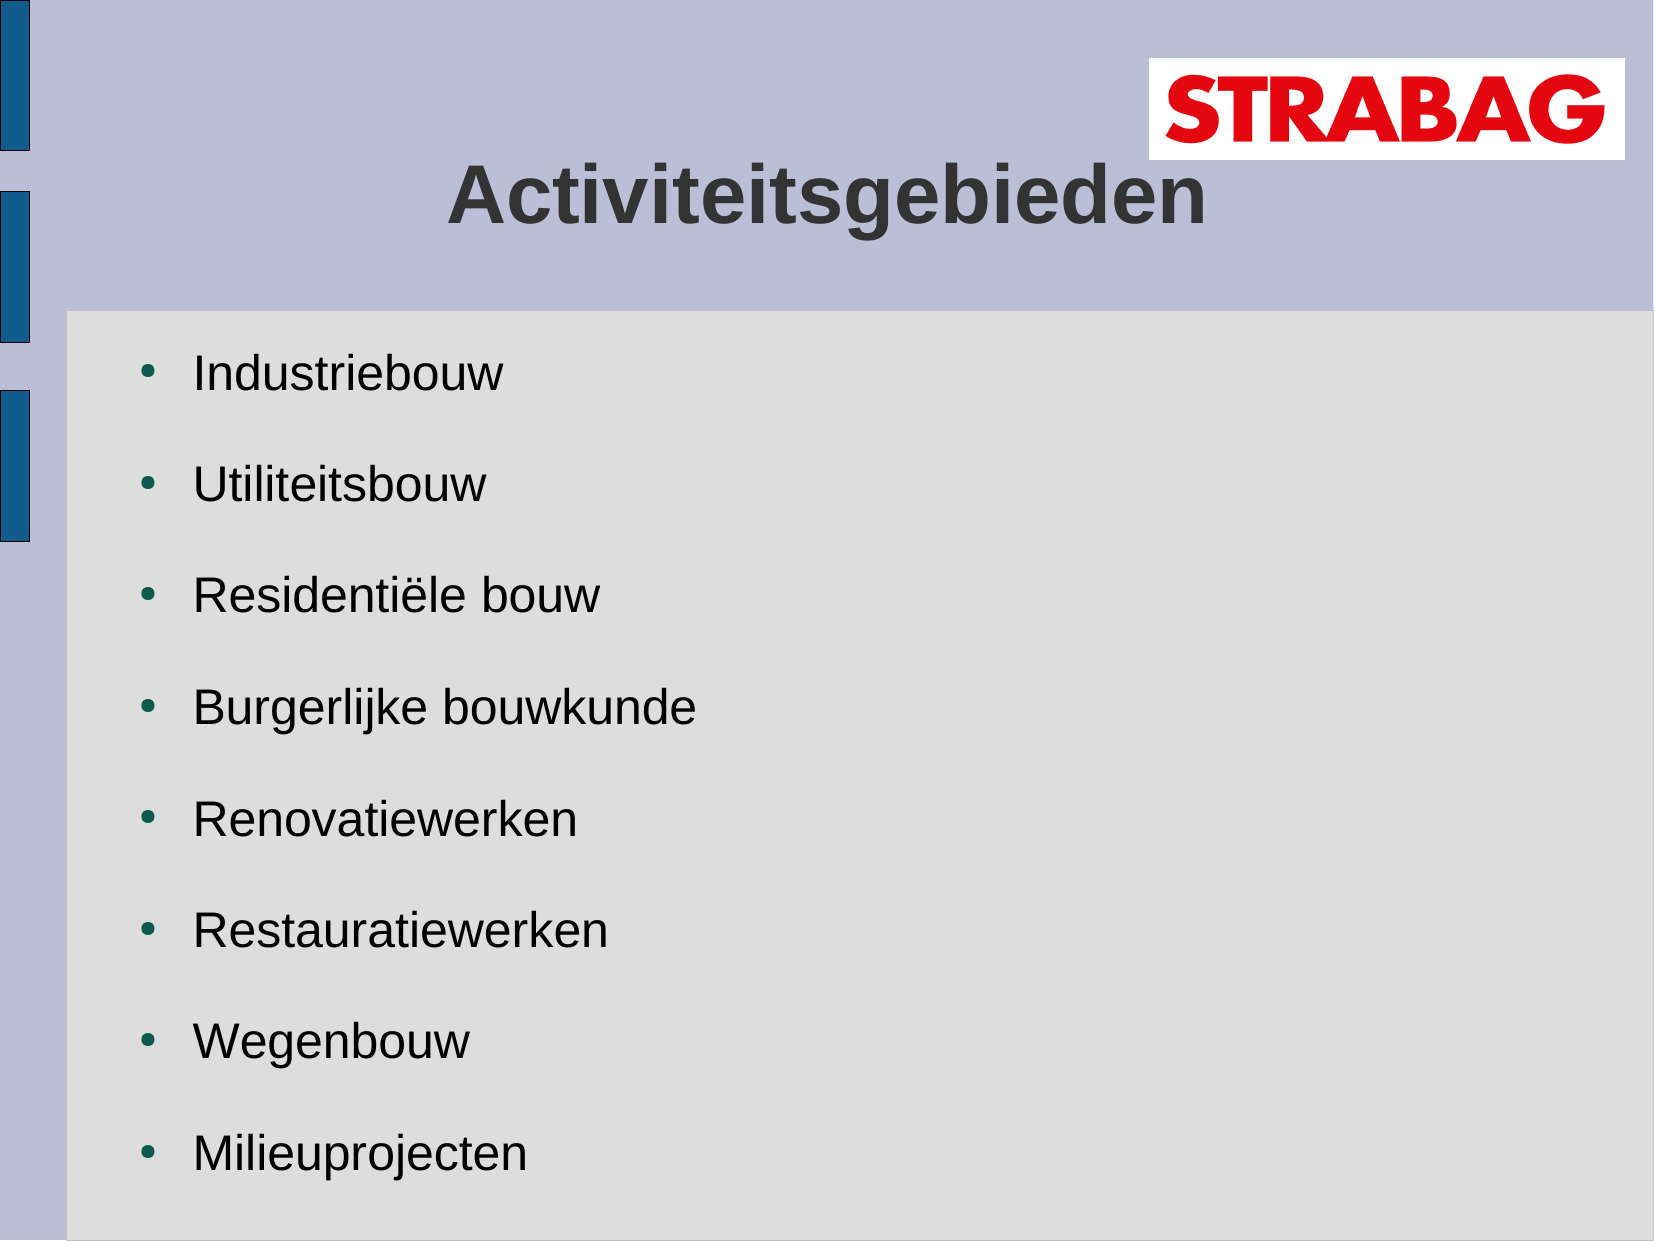

# Activiteitsgebieden
Industriebouw
Utiliteitsbouw
Residentiële bouw
Burgerlijke bouwkunde
Renovatiewerken
Restauratiewerken
Wegenbouw
Milieuprojecten